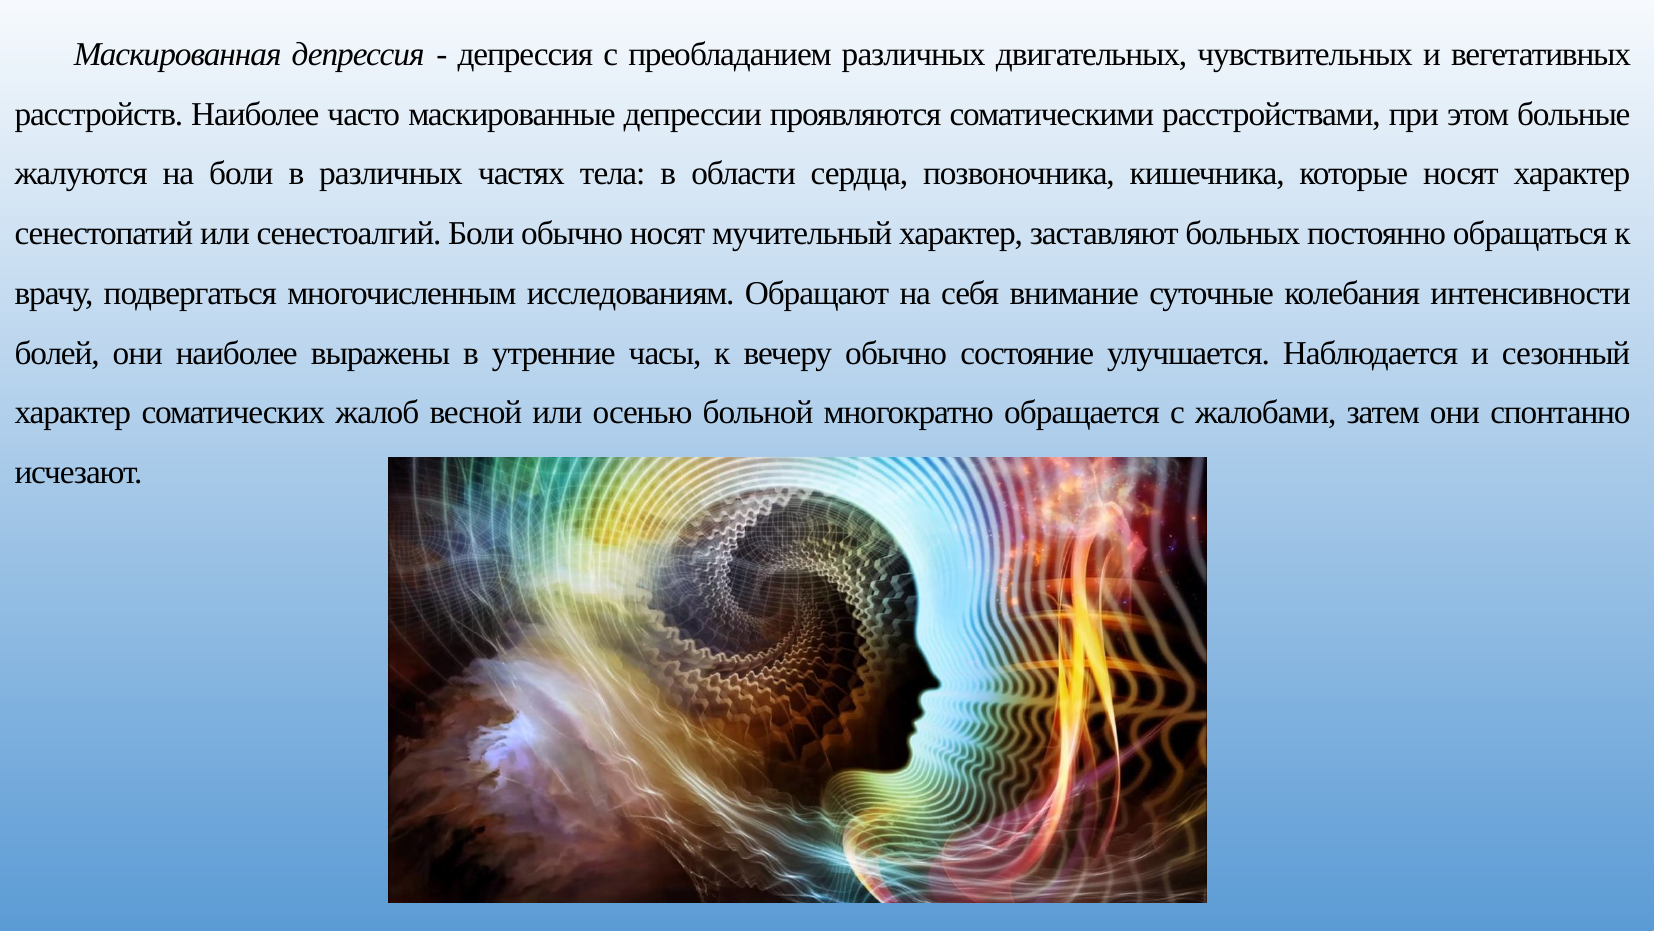

Маскированная депрессия - депрессия с преобладанием различных двигательных, чувствительных и вегетативных расстройств. Наиболее часто маскированные депрессии проявляются соматическими расстройствами, при этом больные жалуются на боли в различных частях тела: в области сердца, позвоночника, кишечника, которые носят характер сенестопатий или сенестоалгий. Боли обычно носят мучительный характер, заставляют больных постоянно обращаться к врачу, подвергаться многочисленным исследованиям. Обращают на себя внимание суточные колебания интенсивности болей, они наиболее выражены в утренние часы, к вечеру обычно состояние улучшается. Наблюдается и сезонный характер соматических жалоб весной или осенью больной многократно обращается с жалобами, затем они спонтанно исчезают.
#